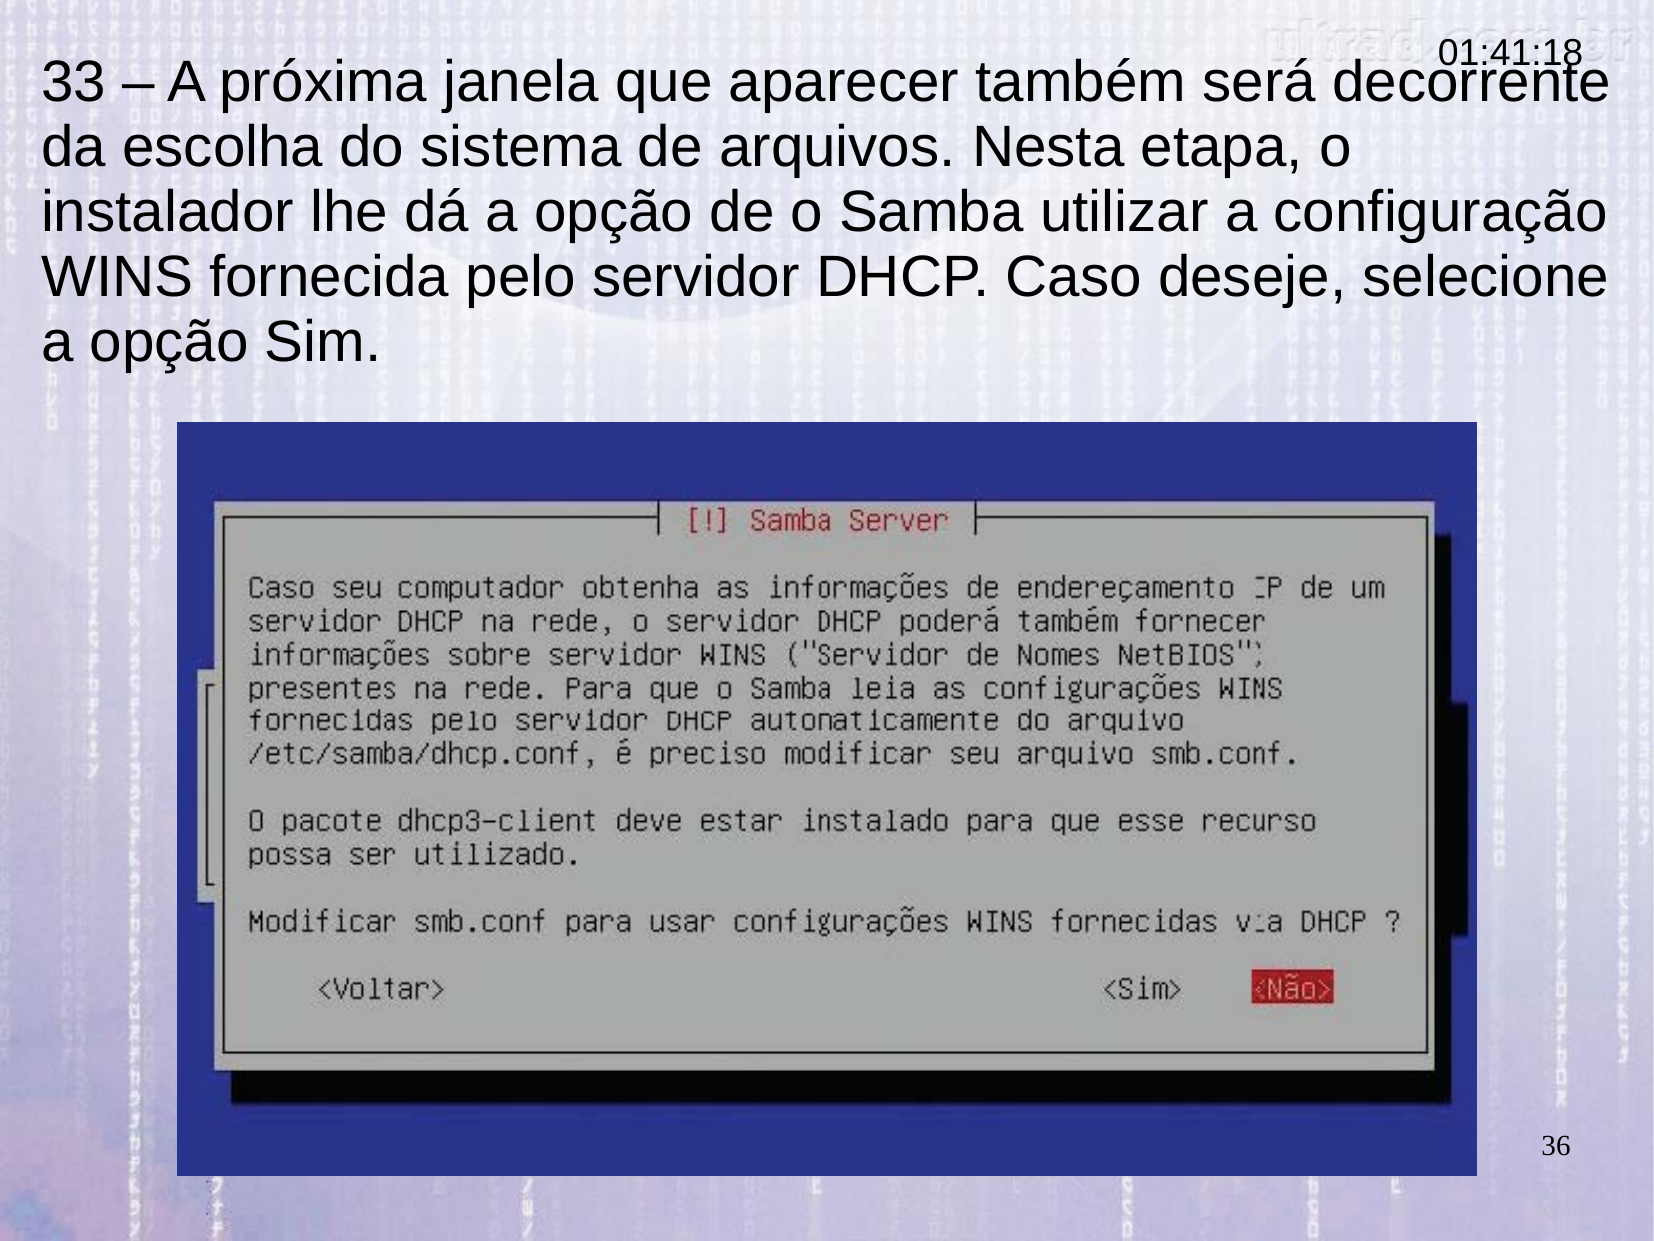

02:59:56
33 – A próxima janela que aparecer também será decorrente da escolha do sistema de arquivos. Nesta etapa, o instalador lhe dá a opção de o Samba utilizar a configuração WINS fornecida pelo servidor DHCP. Caso deseje, selecione a opção Sim.
36